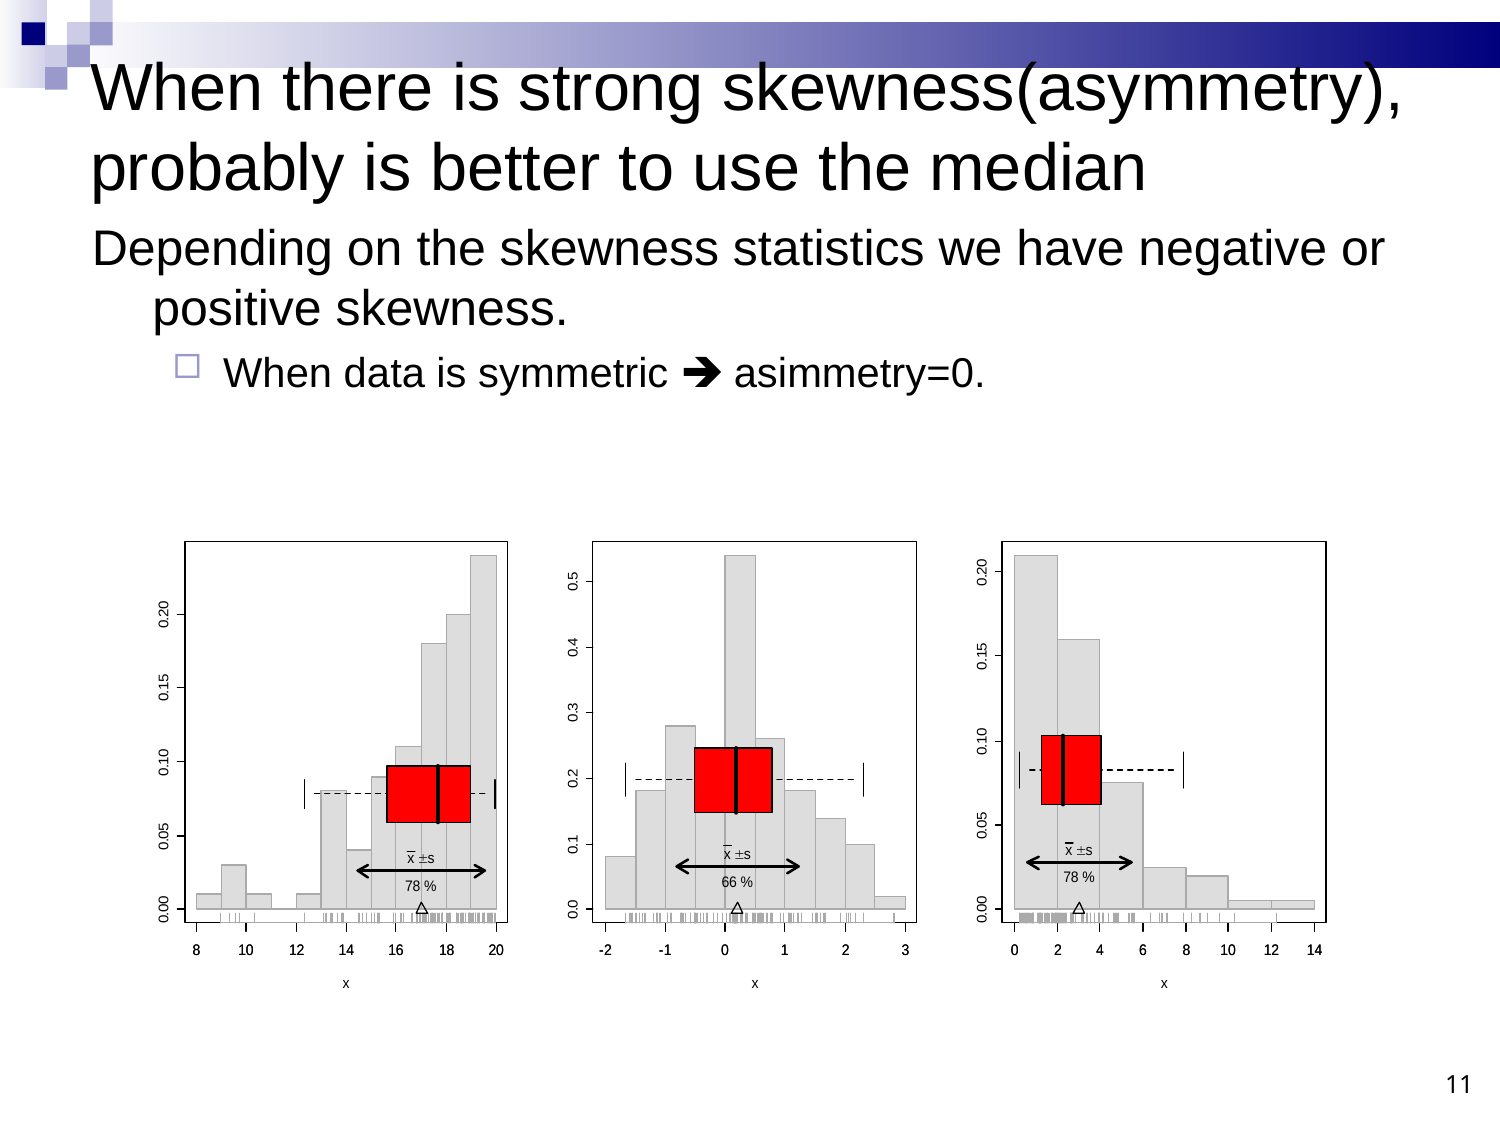

# When there is strong skewness(asymmetry), probably is better to use the median
Depending on the skewness statistics we have negative or positive skewness.
When data is symmetric  asimmetry=0.